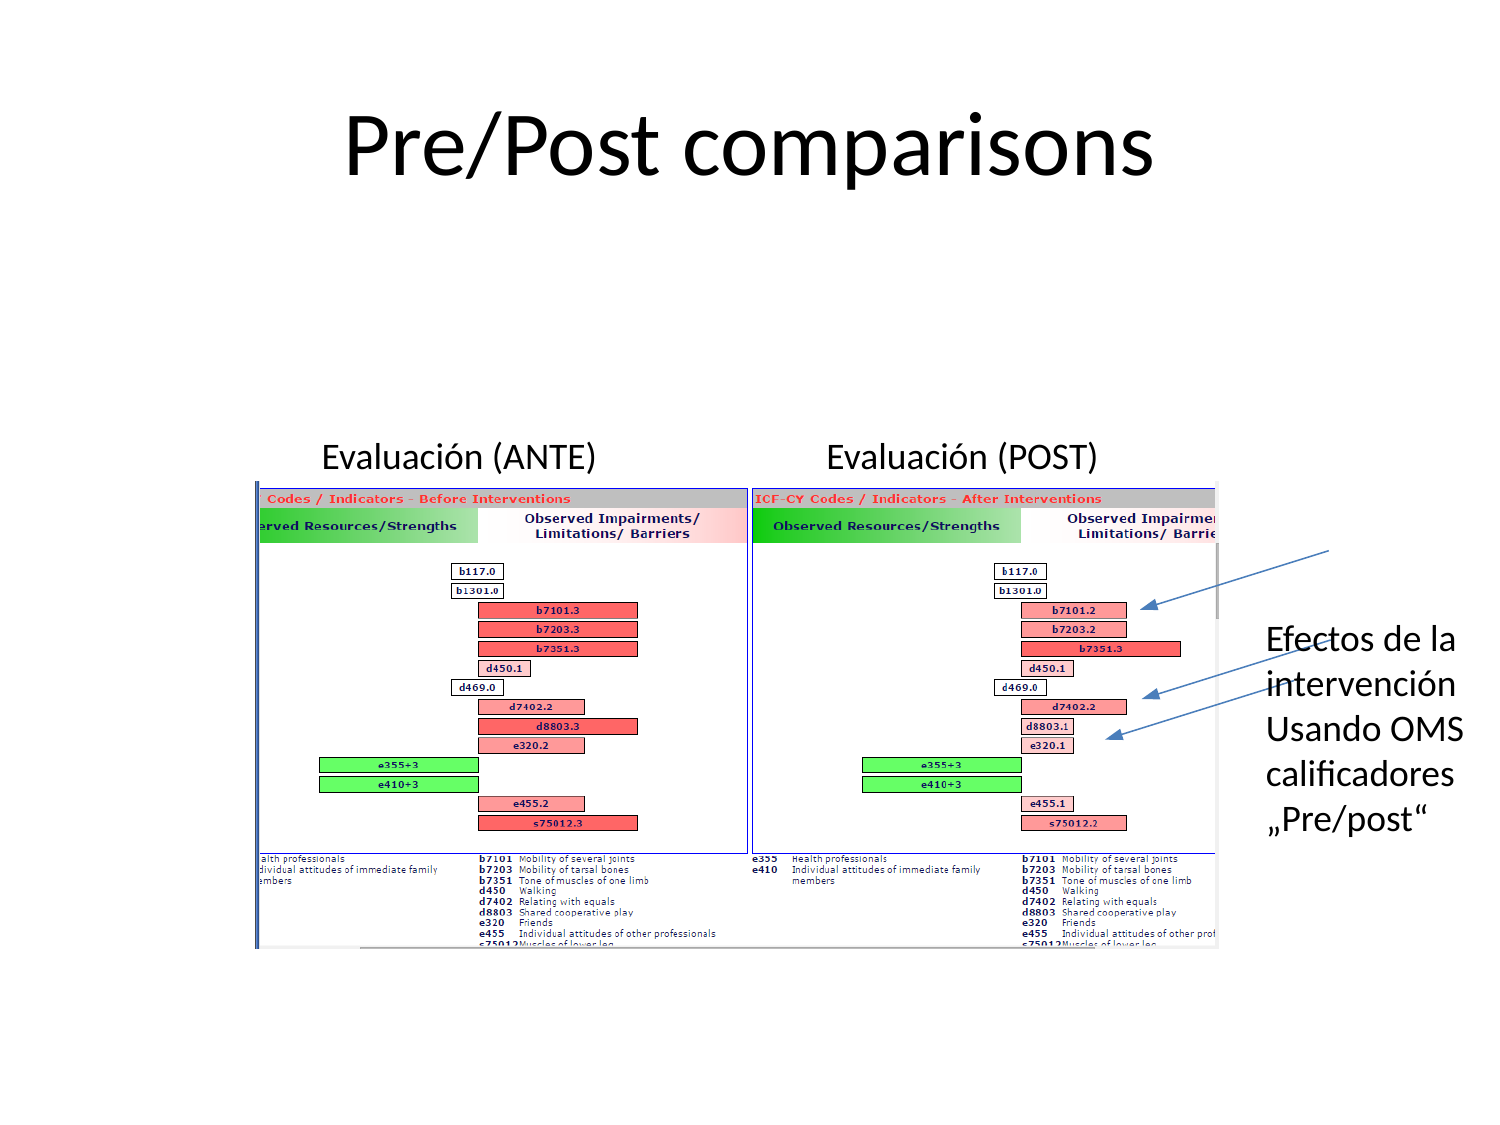

# Pre/Post comparisons
Evaluación (ANTE)
Evaluación (POST)
Efectos de la
intervención
Usando OMS
calificadores
„Pre/post“